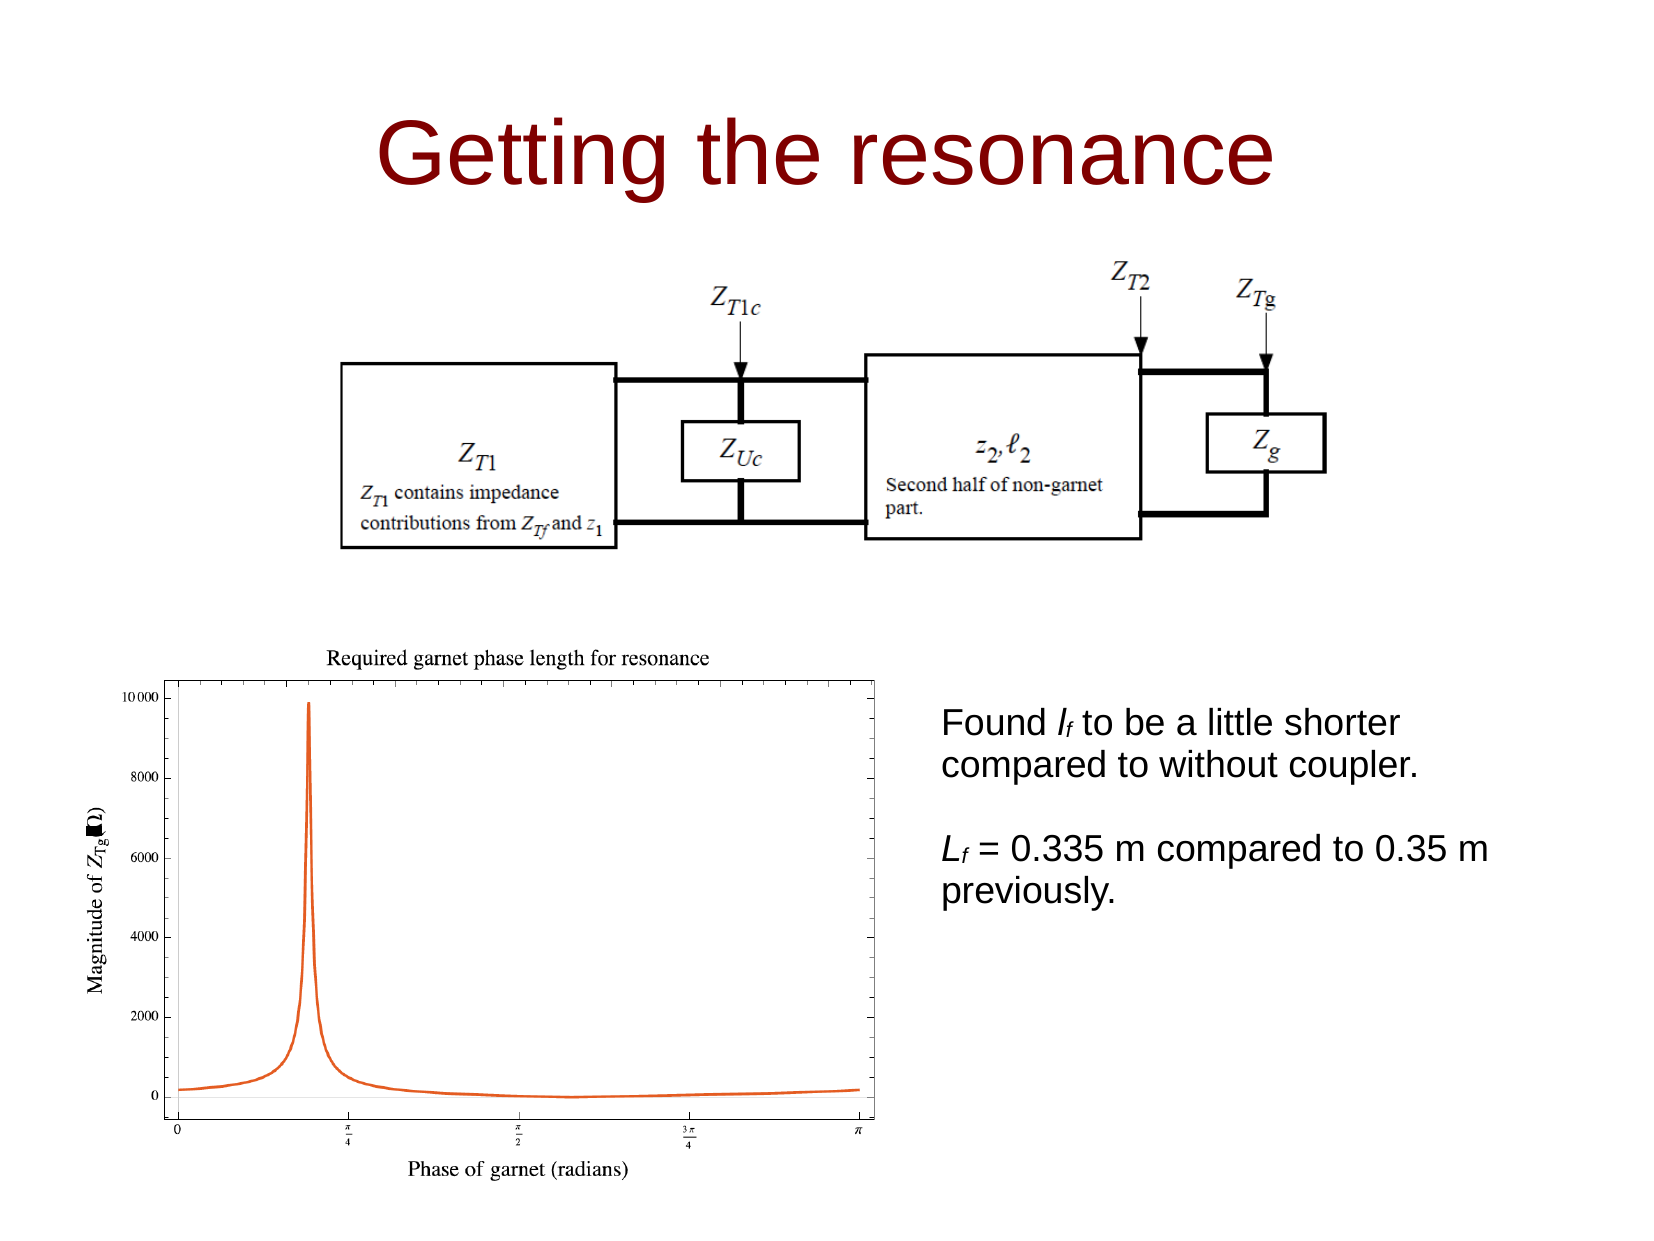

# Getting the resonance
Found lf to be a little shorter compared to without coupler.
Lf = 0.335 m compared to 0.35 m previously.